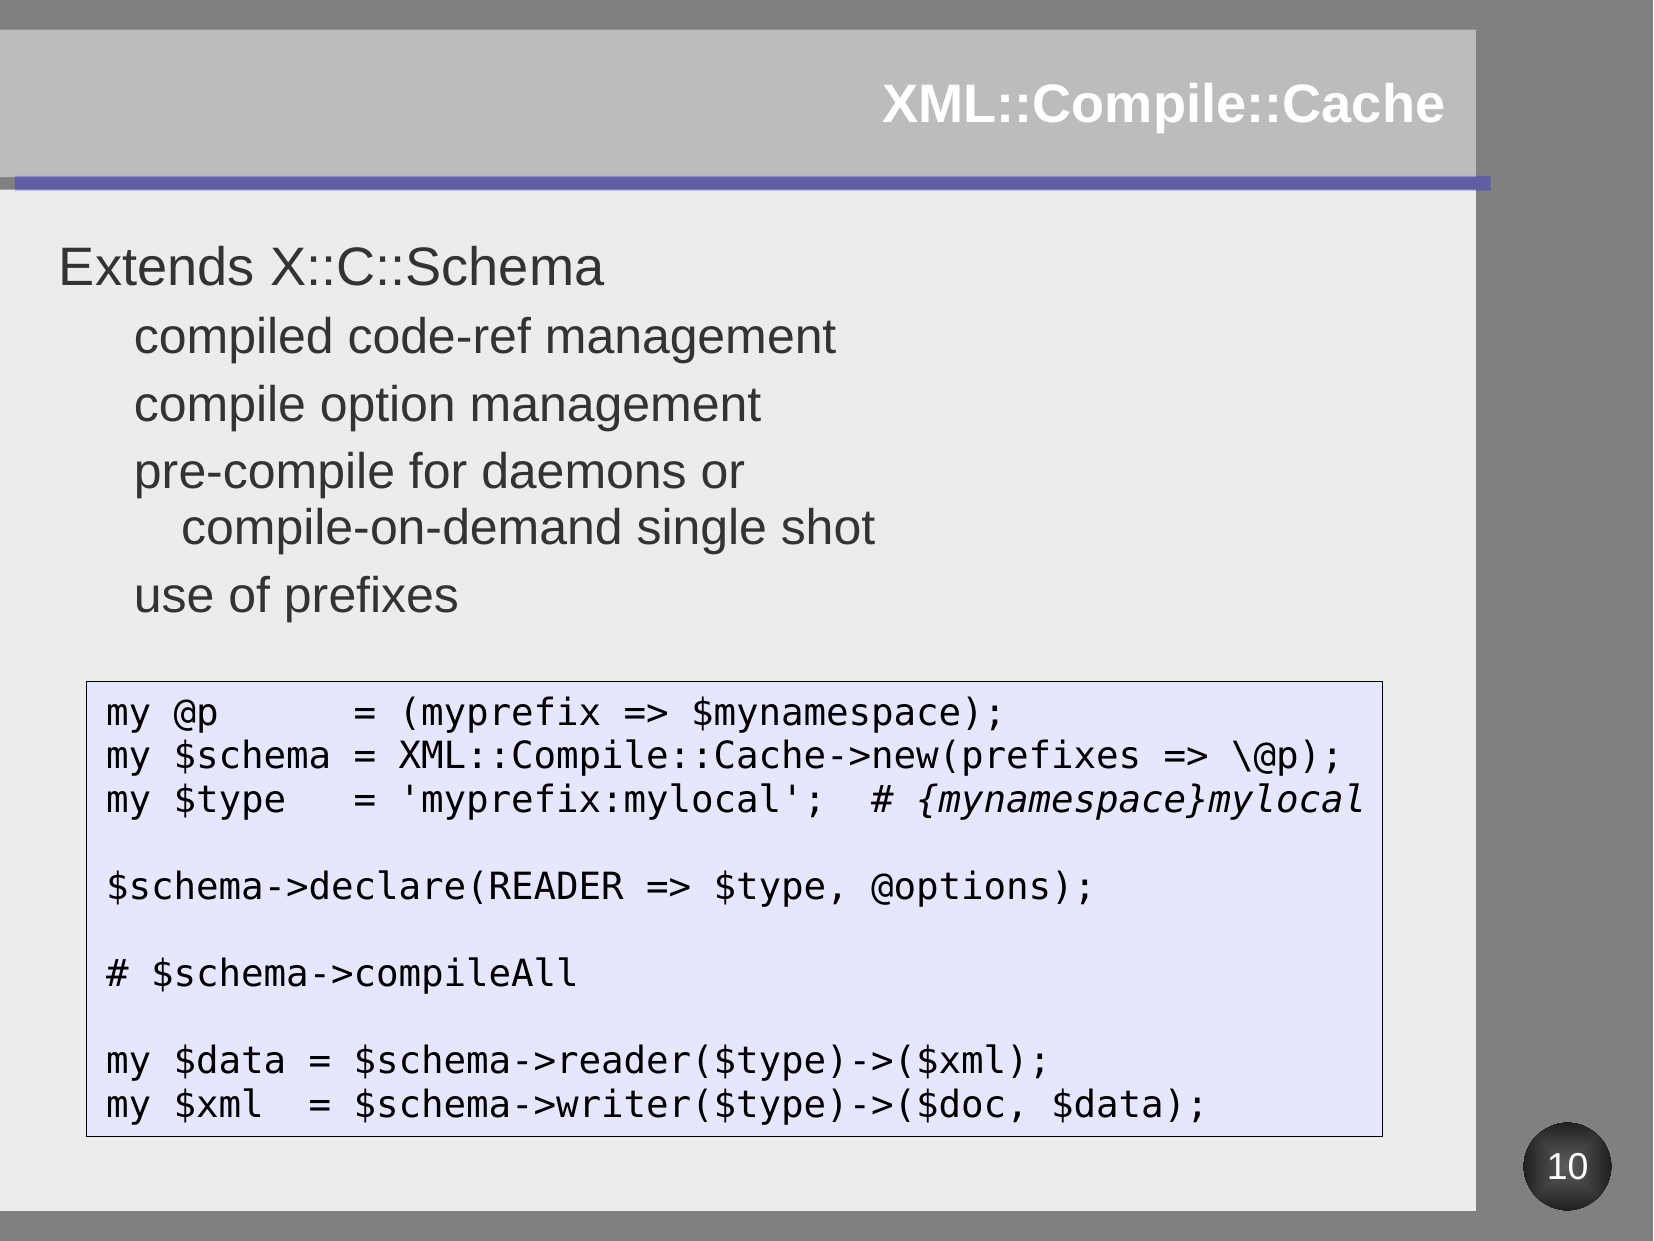

# XML::Compile::Cache
Extends X::C::Schema
compiled code-ref management
compile option management
pre-compile for daemons or
compile-on-demand single shot
use of prefixes
my @p = (myprefix => $mynamespace);
my $schema = XML::Compile::Cache->new(prefixes => \@p);
my $type = 'myprefix:mylocal'; # {mynamespace}mylocal
$schema->declare(READER => $type, @options);
# $schema->compileAll
my $data = $schema->reader($type)->($xml);
my $xml = $schema->writer($type)->($doc, $data);